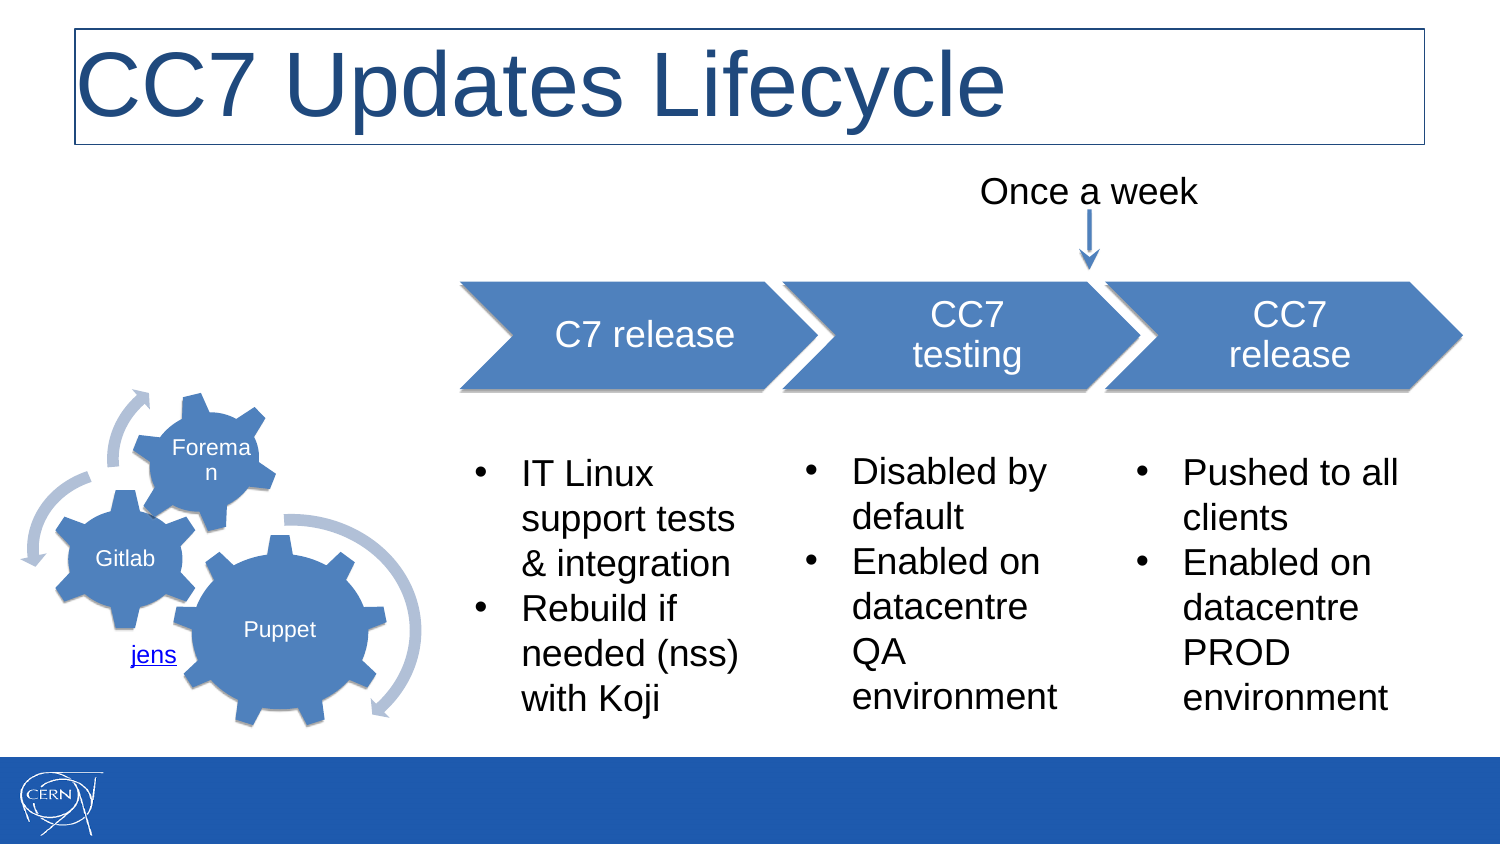

# CC7 Updates Lifecycle
Once a week
C7 release
CC7 testing
CC7 release
Foreman
Gitlab
Puppet
Disabled by default
Enabled on datacentre QA environment
Pushed to all clients
Enabled on datacentre PROD environment
IT Linux support tests & integration
Rebuild if needed (nss) with Koji
jens